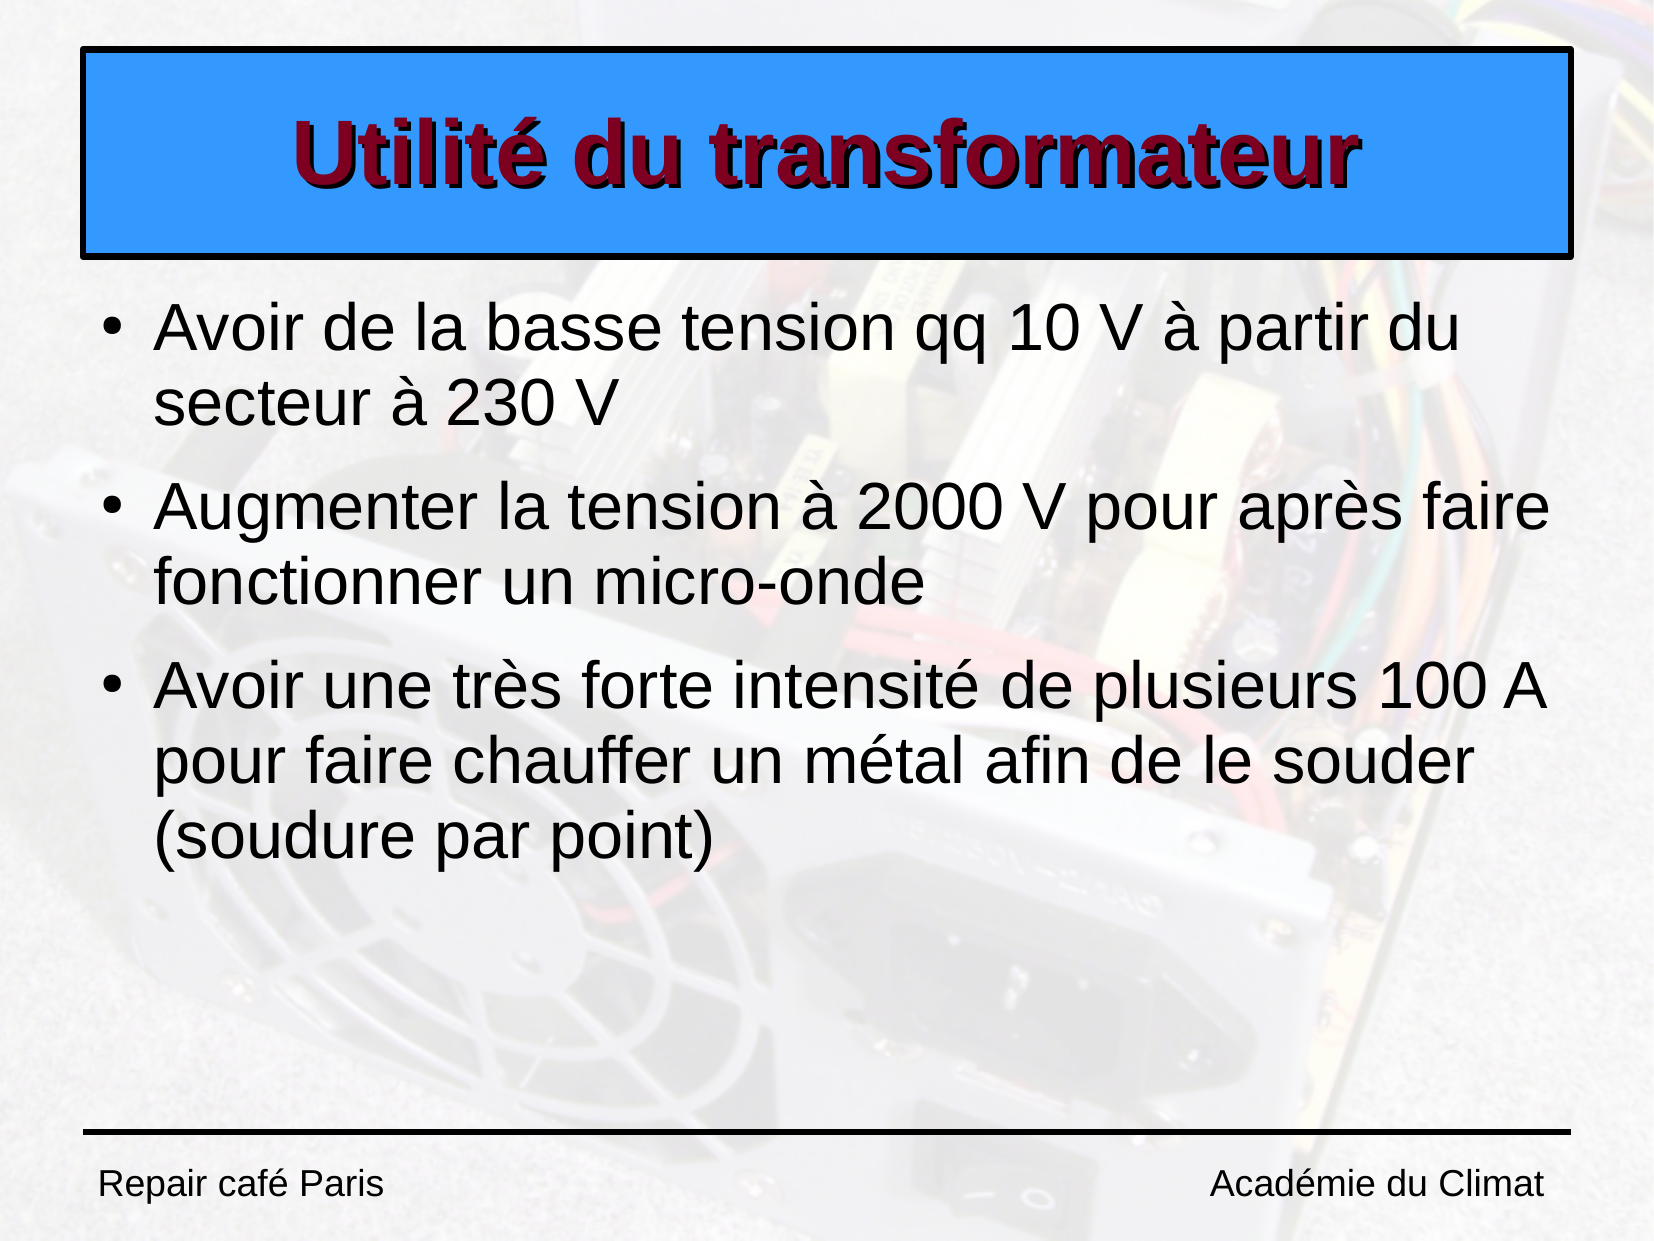

# Utilité du transformateur
Avoir de la basse tension qq 10 V à partir du secteur à 230 V
Augmenter la tension à 2000 V pour après faire fonctionner un micro-onde
Avoir une très forte intensité de plusieurs 100 A pour faire chauffer un métal afin de le souder (soudure par point)
Repair café Paris	Académie du Climat